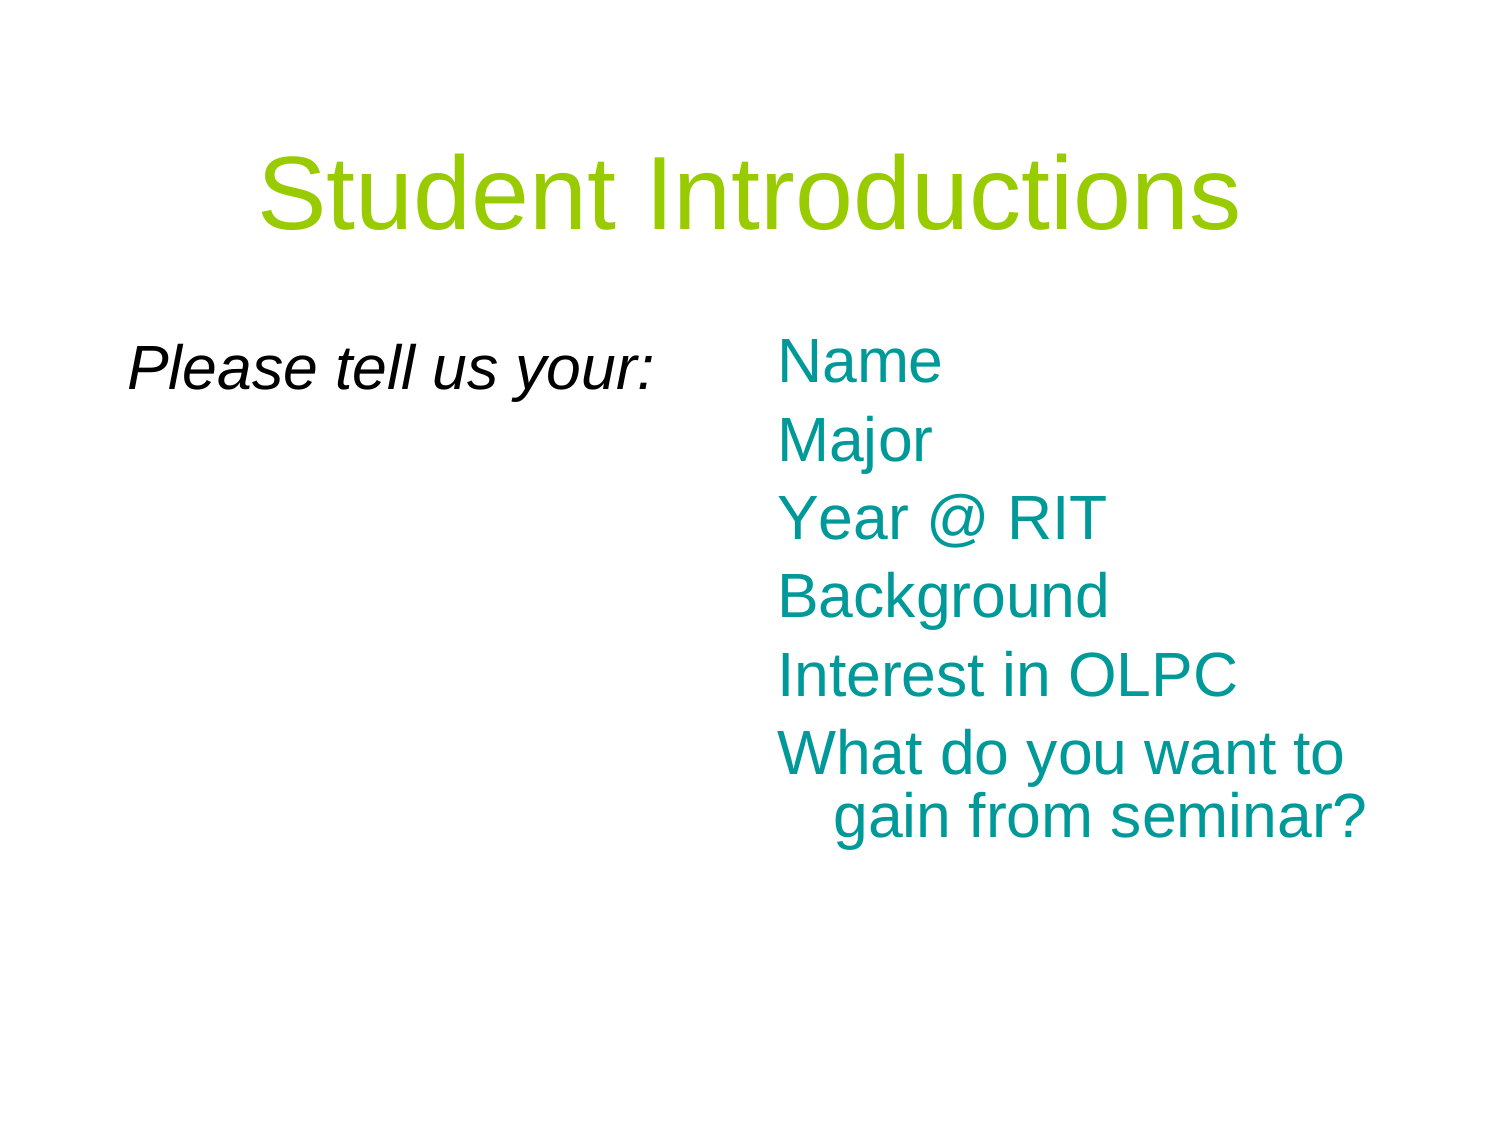

# Student Introductions
Please tell us your:
Name
Major
Year @ RIT
Background
Interest in OLPC
What do you want to gain from seminar?